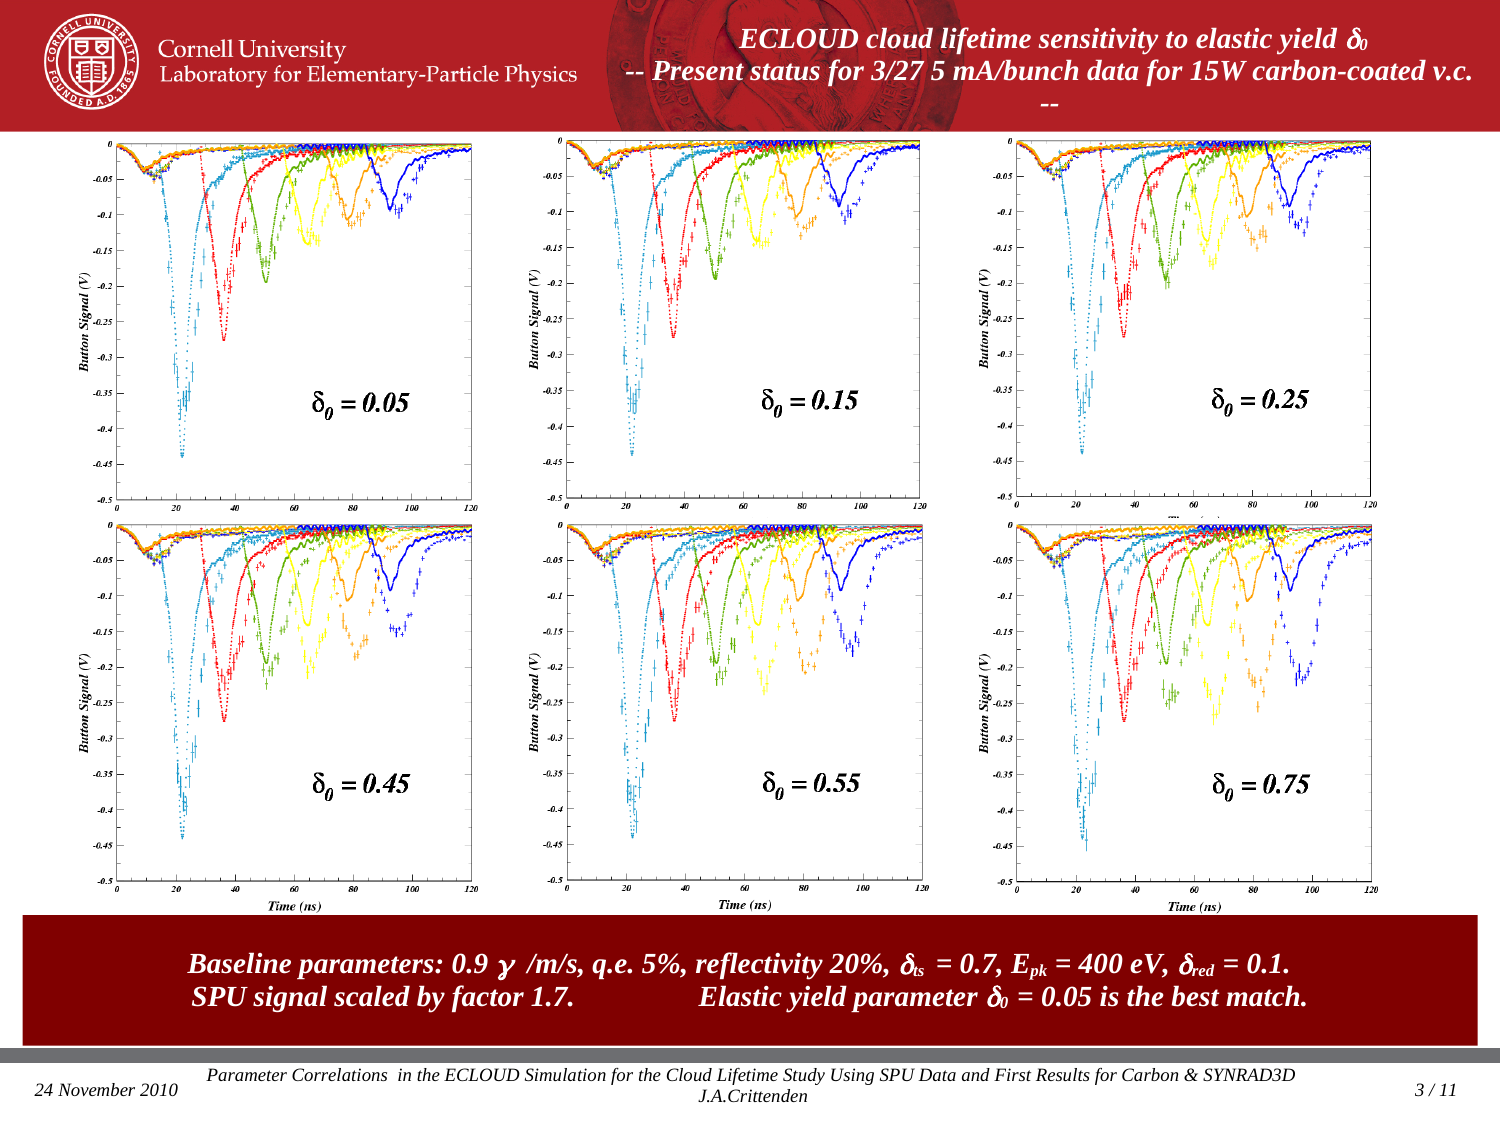

ECLOUD cloud lifetime sensitivity to elastic yield d0
-- Present status for 3/27 5 mA/bunch data for 15W carbon-coated v.c. --
Baseline parameters: 0.9 g /m/s, q.e. 5%, reflectivity 20%, dts = 0.7, Epk = 400 eV, dred = 0.1.
SPU signal scaled by factor 1.7. Elastic yield parameter d0 = 0.05 is the best match.